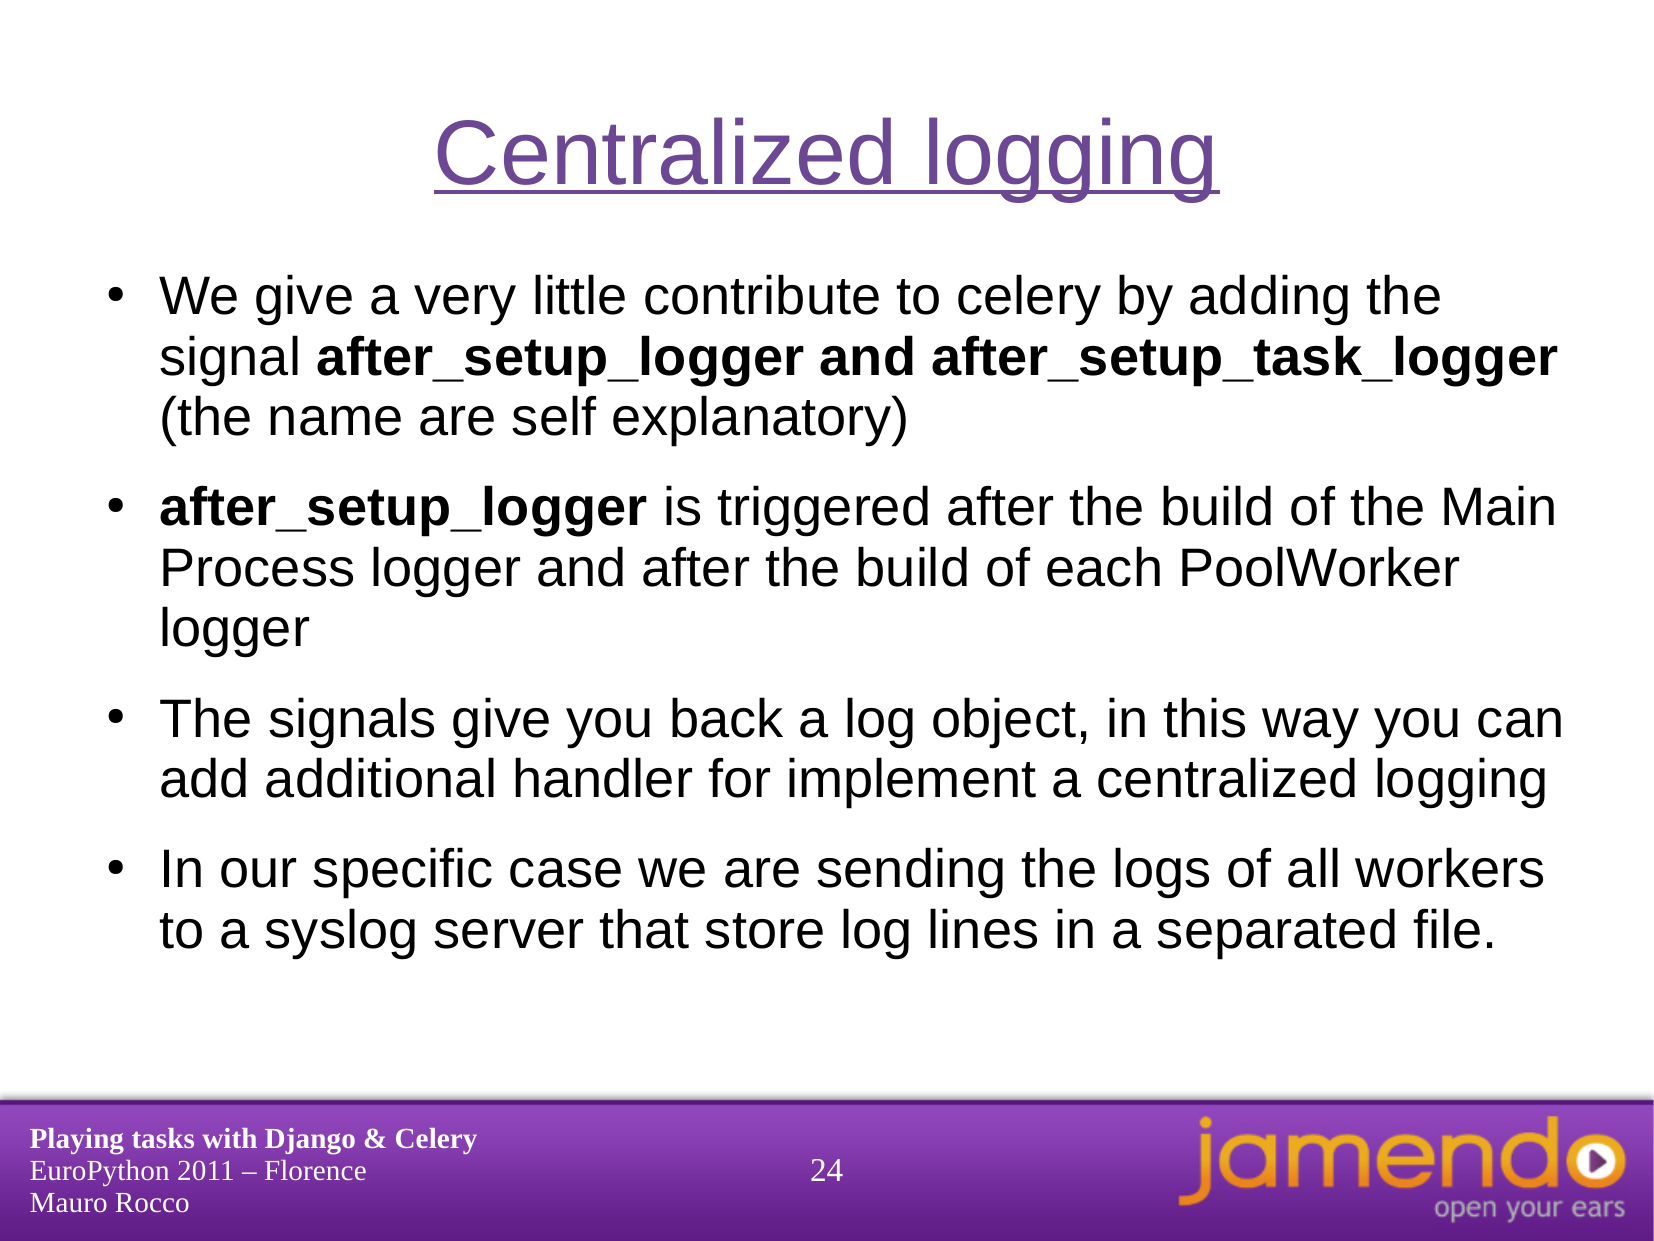

# Centralized logging
We give a very little contribute to celery by adding the signal after_setup_logger and after_setup_task_logger (the name are self explanatory)
after_setup_logger is triggered after the build of the Main Process logger and after the build of each PoolWorker logger
The signals give you back a log object, in this way you can add additional handler for implement a centralized logging
In our specific case we are sending the logs of all workers to a syslog server that store log lines in a separated file.
24